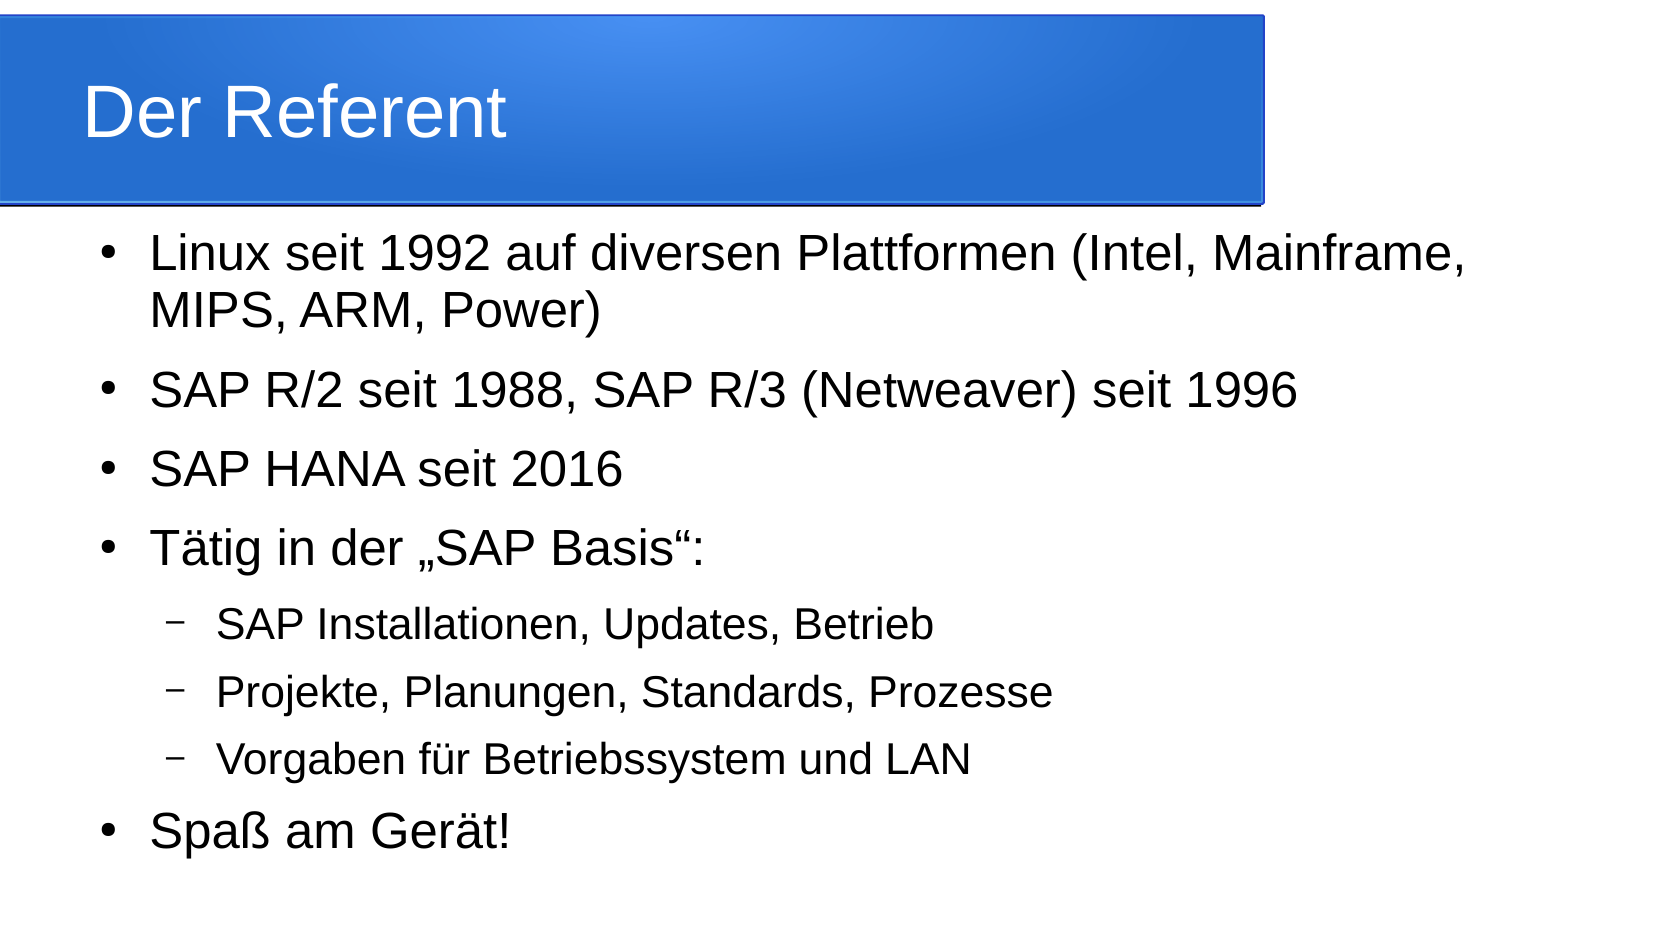

# Der Referent
Linux seit 1992 auf diversen Plattformen (Intel, Mainframe, MIPS, ARM, Power)
SAP R/2 seit 1988, SAP R/3 (Netweaver) seit 1996
SAP HANA seit 2016
Tätig in der „SAP Basis“:
SAP Installationen, Updates, Betrieb
Projekte, Planungen, Standards, Prozesse
Vorgaben für Betriebssystem und LAN
Spaß am Gerät!